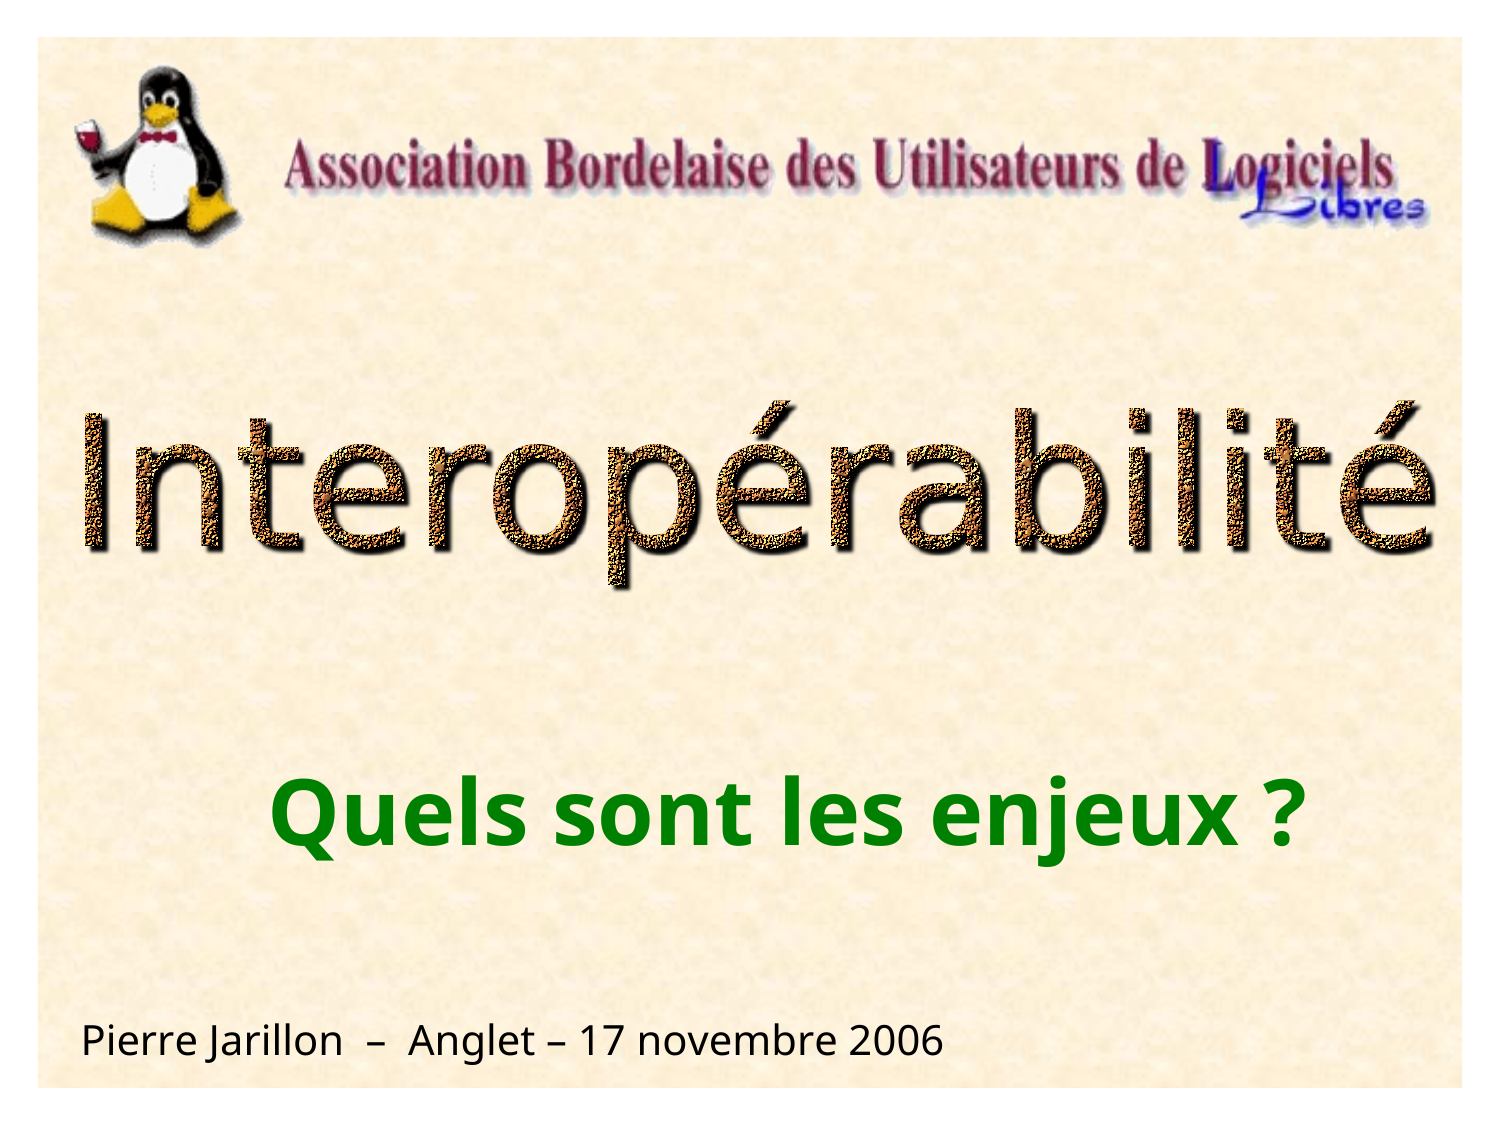

Quels sont les enjeux ?
 Pierre Jarillon – Anglet – 17 novembre 2006